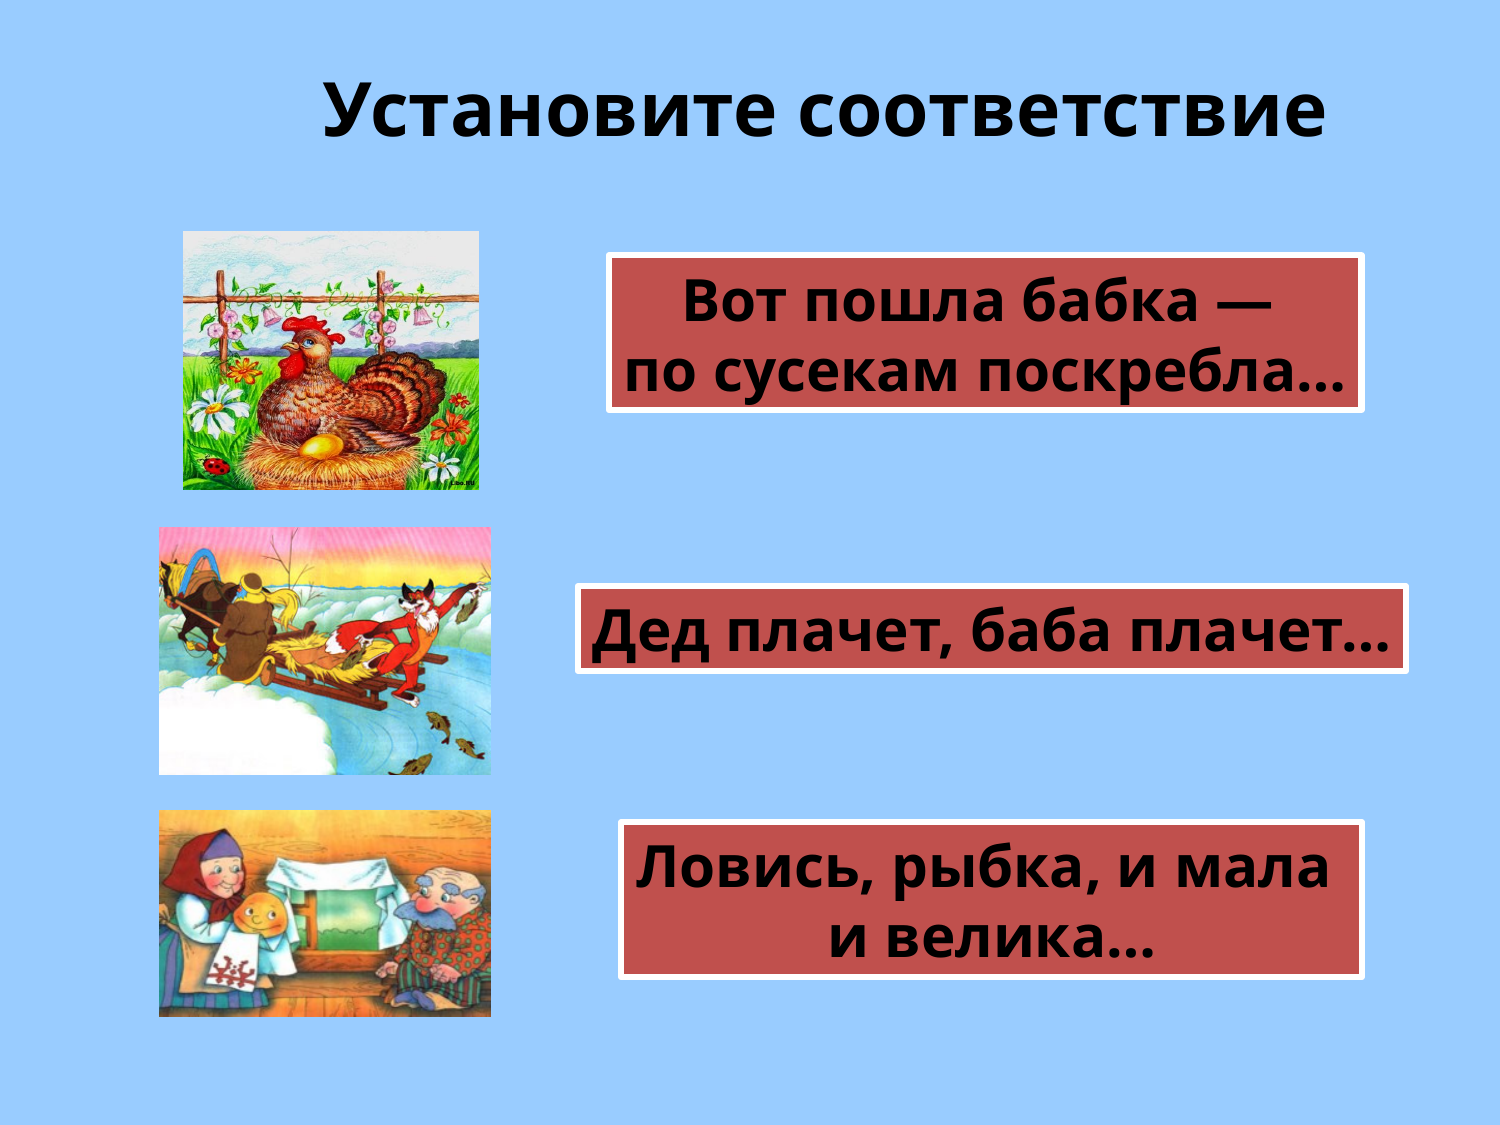

# Установите соответствие
Вот пошла бабка —
по сусекам поскребла…
Дед плачет, баба плачет…
Ловись, рыбка, и мала
и велика…